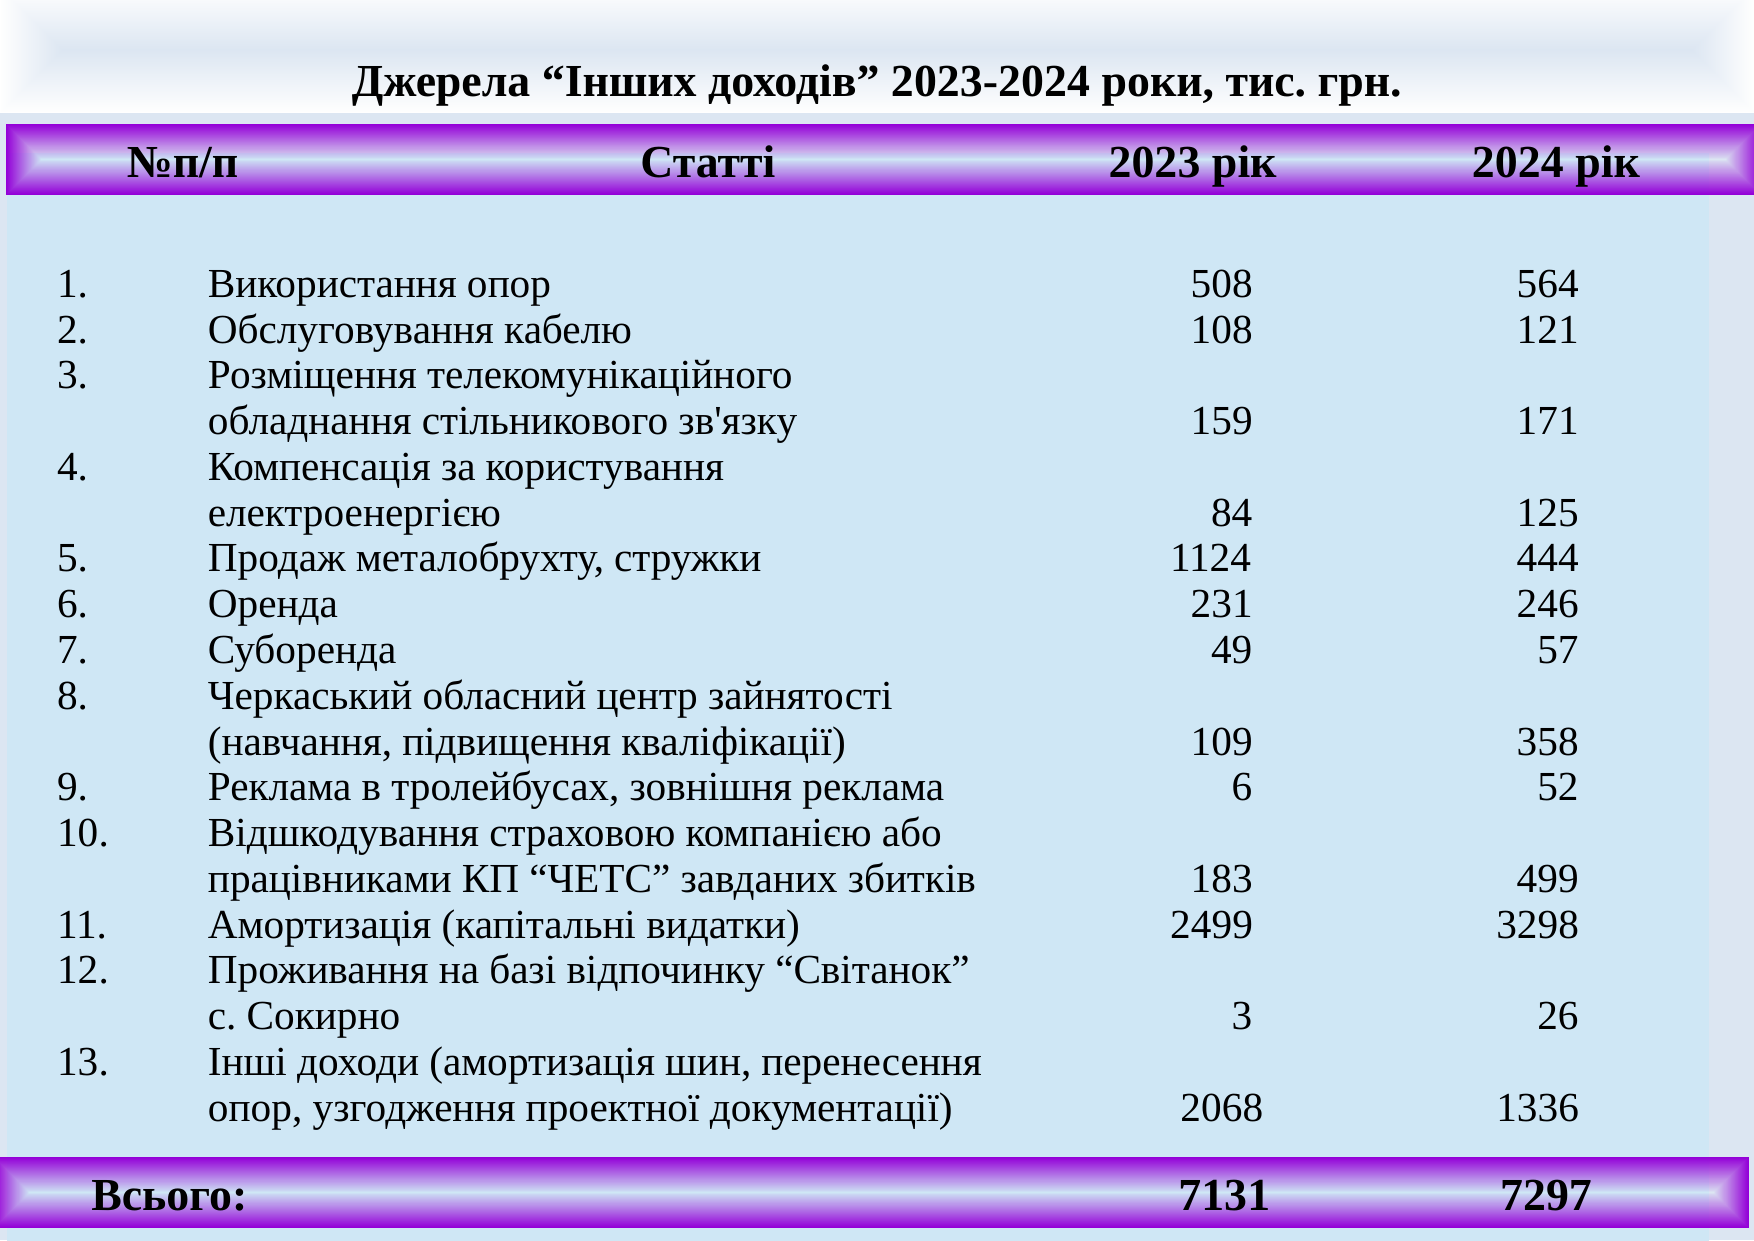

Джерела “Інших доходів” 2023-2024 роки, тис. грн.
№п/п Статті 2023 рік 2024 рік
| | | | |
| --- | --- | --- | --- |
| 1. 2. 3. 4. 5. 6. 7. 8. 9. 10. 11. 12. 13. | Використання опор Обслуговування кабелю Розміщення телекомунікаційного обладнання стільникового зв'язку Компенсація за користування електроенергією Продаж металобрухту, стружки Оренда Суборенда Черкаський обласний центр зайнятості (навчання, підвищення кваліфікації) Реклама в тролейбусах, зовнішня реклама Відшкодування страховою компанією або працівниками КП “ЧЕТС” завданих збитків Амортизація (капітальні видатки) Проживання на базі відпочинку “Світанок” с. Сокирно Інші доходи (амортизація шин, перенесення опор, узгодження проектної документації) | 508 108 159 84 1124 231 49 109 6 183 2499 3 2068 | 564 121 171 125 444 246 57 358 52 499 3298 26 1336 |
| | | | |
| | | | |
| | | | |
| 5. | Амортизація шин безкоштовно отриманих від Черкаської міської ради | 60 | 45 |
| 6. | Інші (монтажні роботи, обслуговування кабелю, утилізація металобрухту, АСКОЕ, капітальні трансферти) | 5560 | 6139 |
Всього: 7131 7297